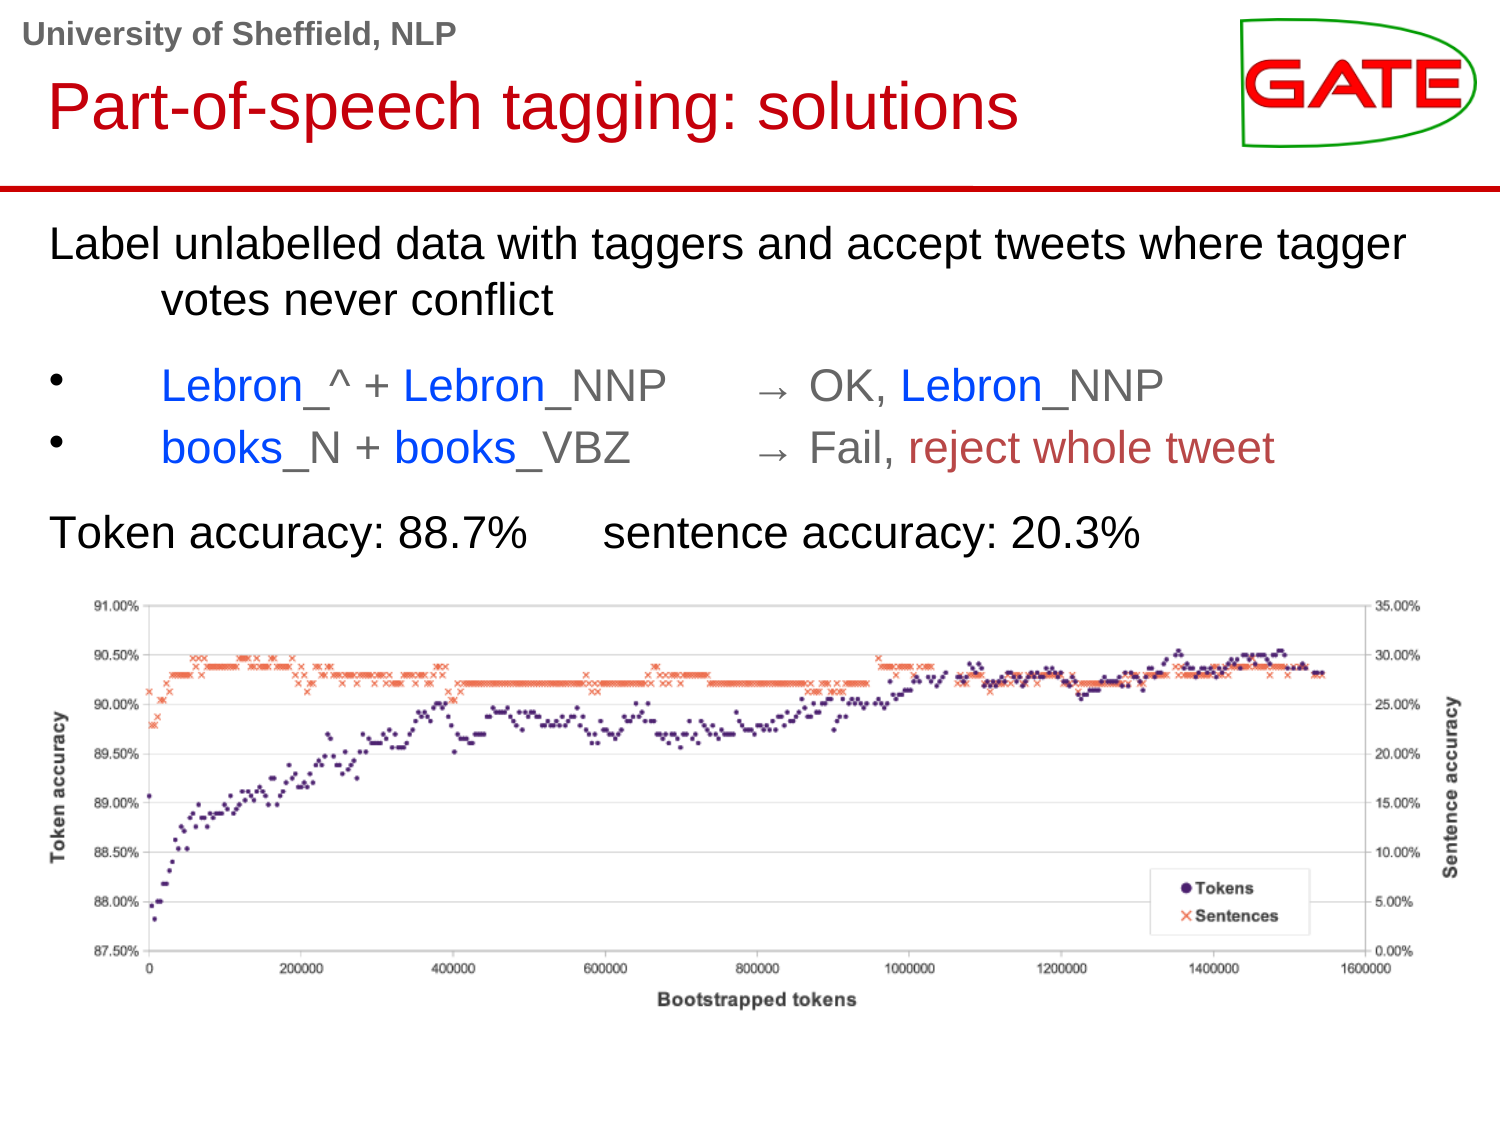

Part-of-speech tagging: solutions
Label unlabelled data with taggers and accept tweets where tagger votes never conflict
Lebron_^ + Lebron_NNP 	→ OK, Lebron_NNP
books_N + books_VBZ 		→ Fail, reject whole tweet
Token accuracy: 88.7%		sentence accuracy: 20.3%